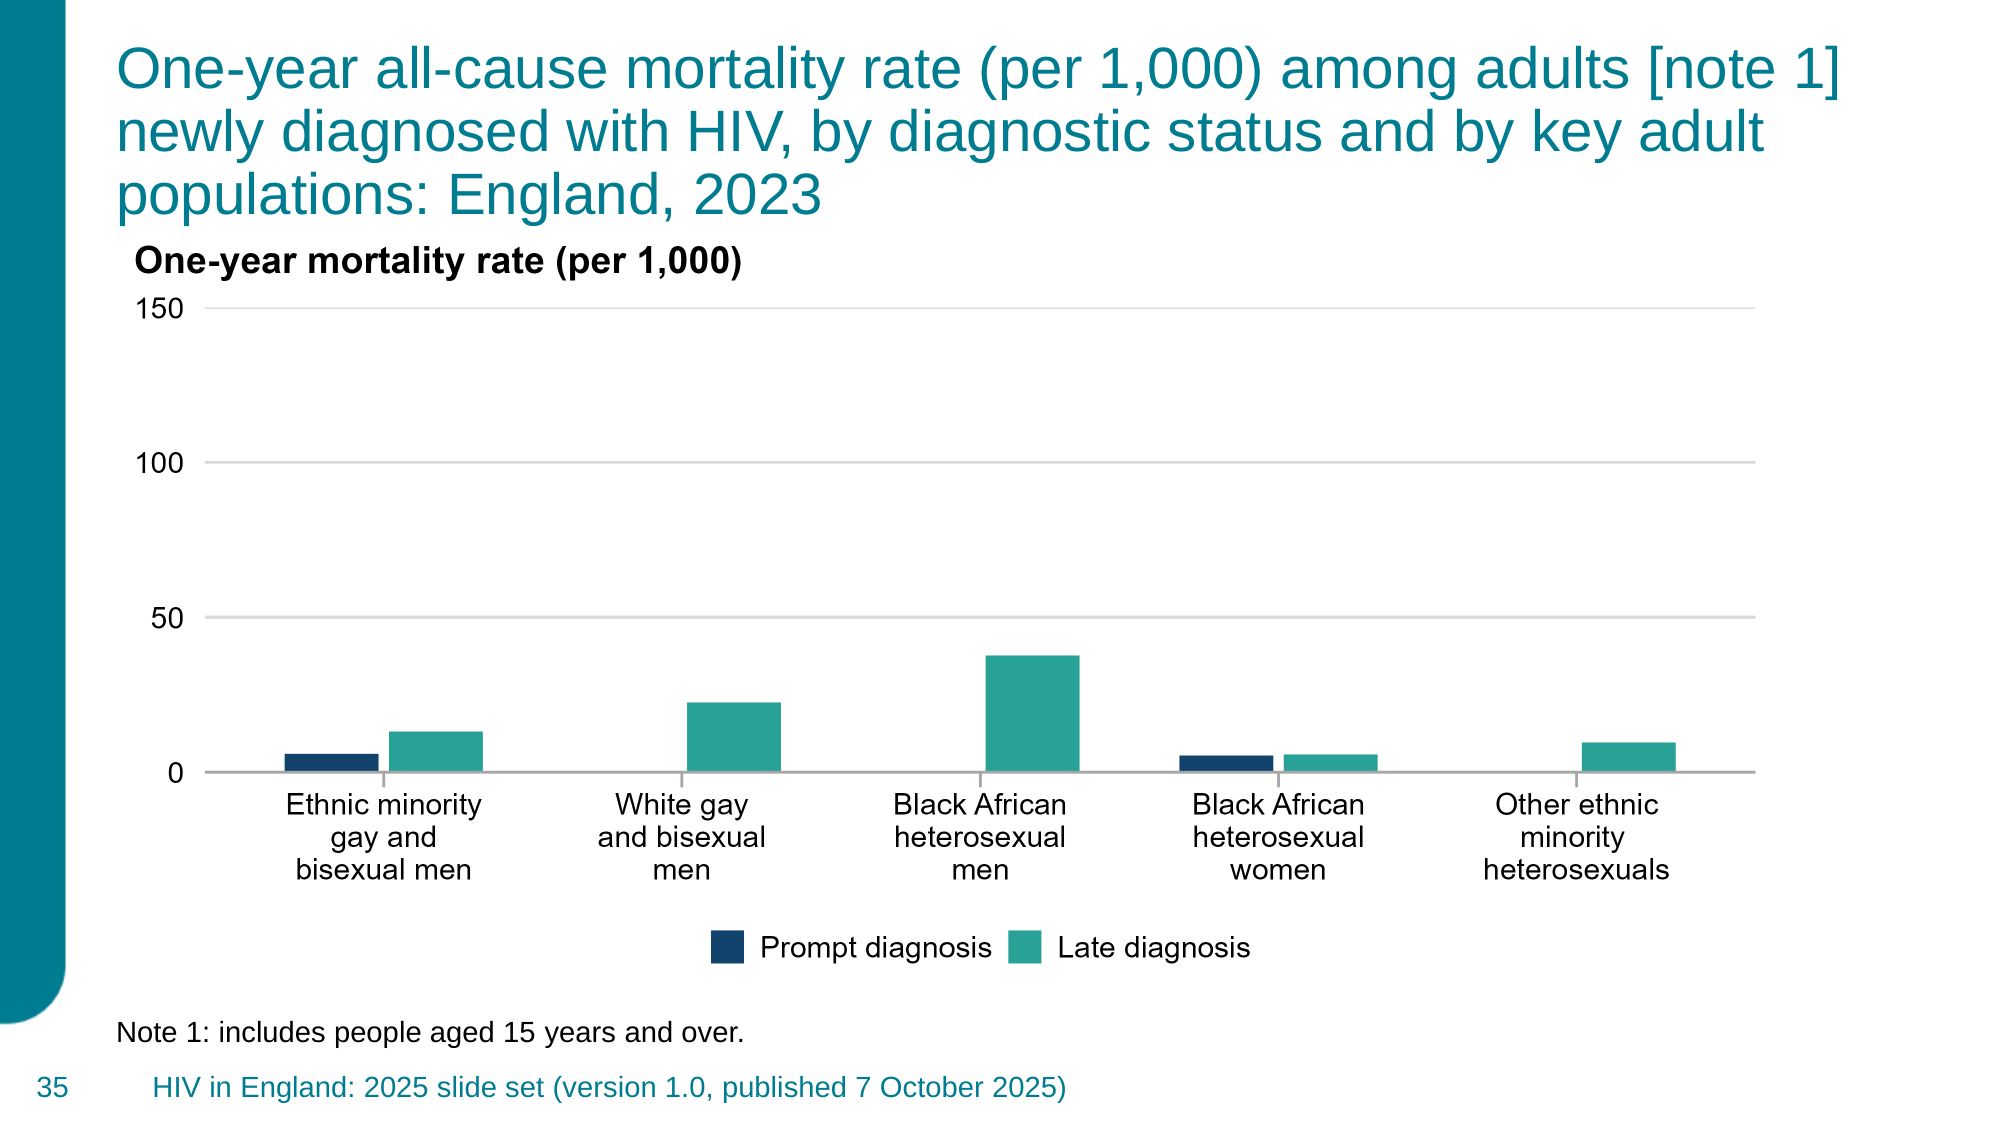

# One-year all-cause mortality rate (per 1,000) among adults [note 1] newly diagnosed with HIV, by diagnostic status and by key adult populations: England, 2023
Note 1: includes people aged 15 years and over.
32
HIV in England: 2025 slide set (version 1.0, published 7 October 2025)